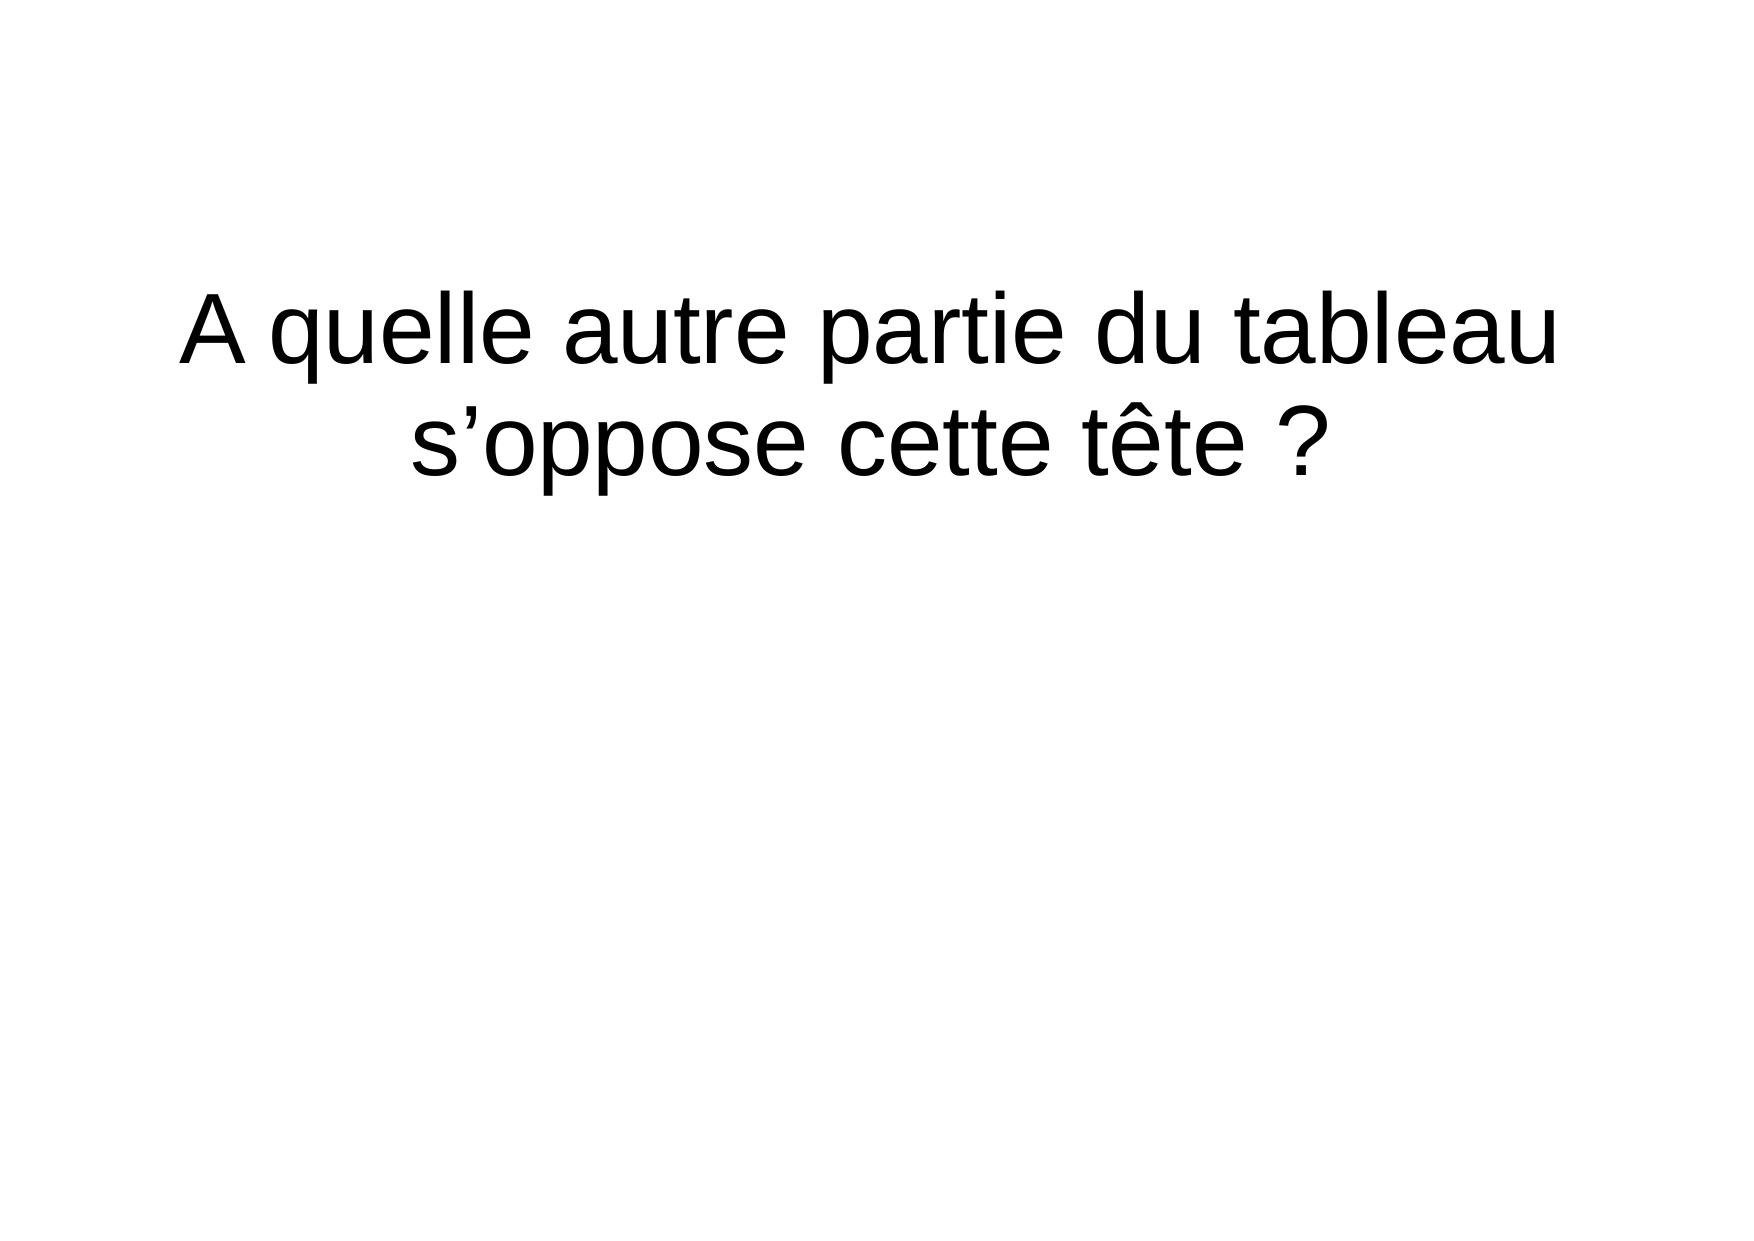

A quelle autre partie du tableau
s’oppose cette tête ?